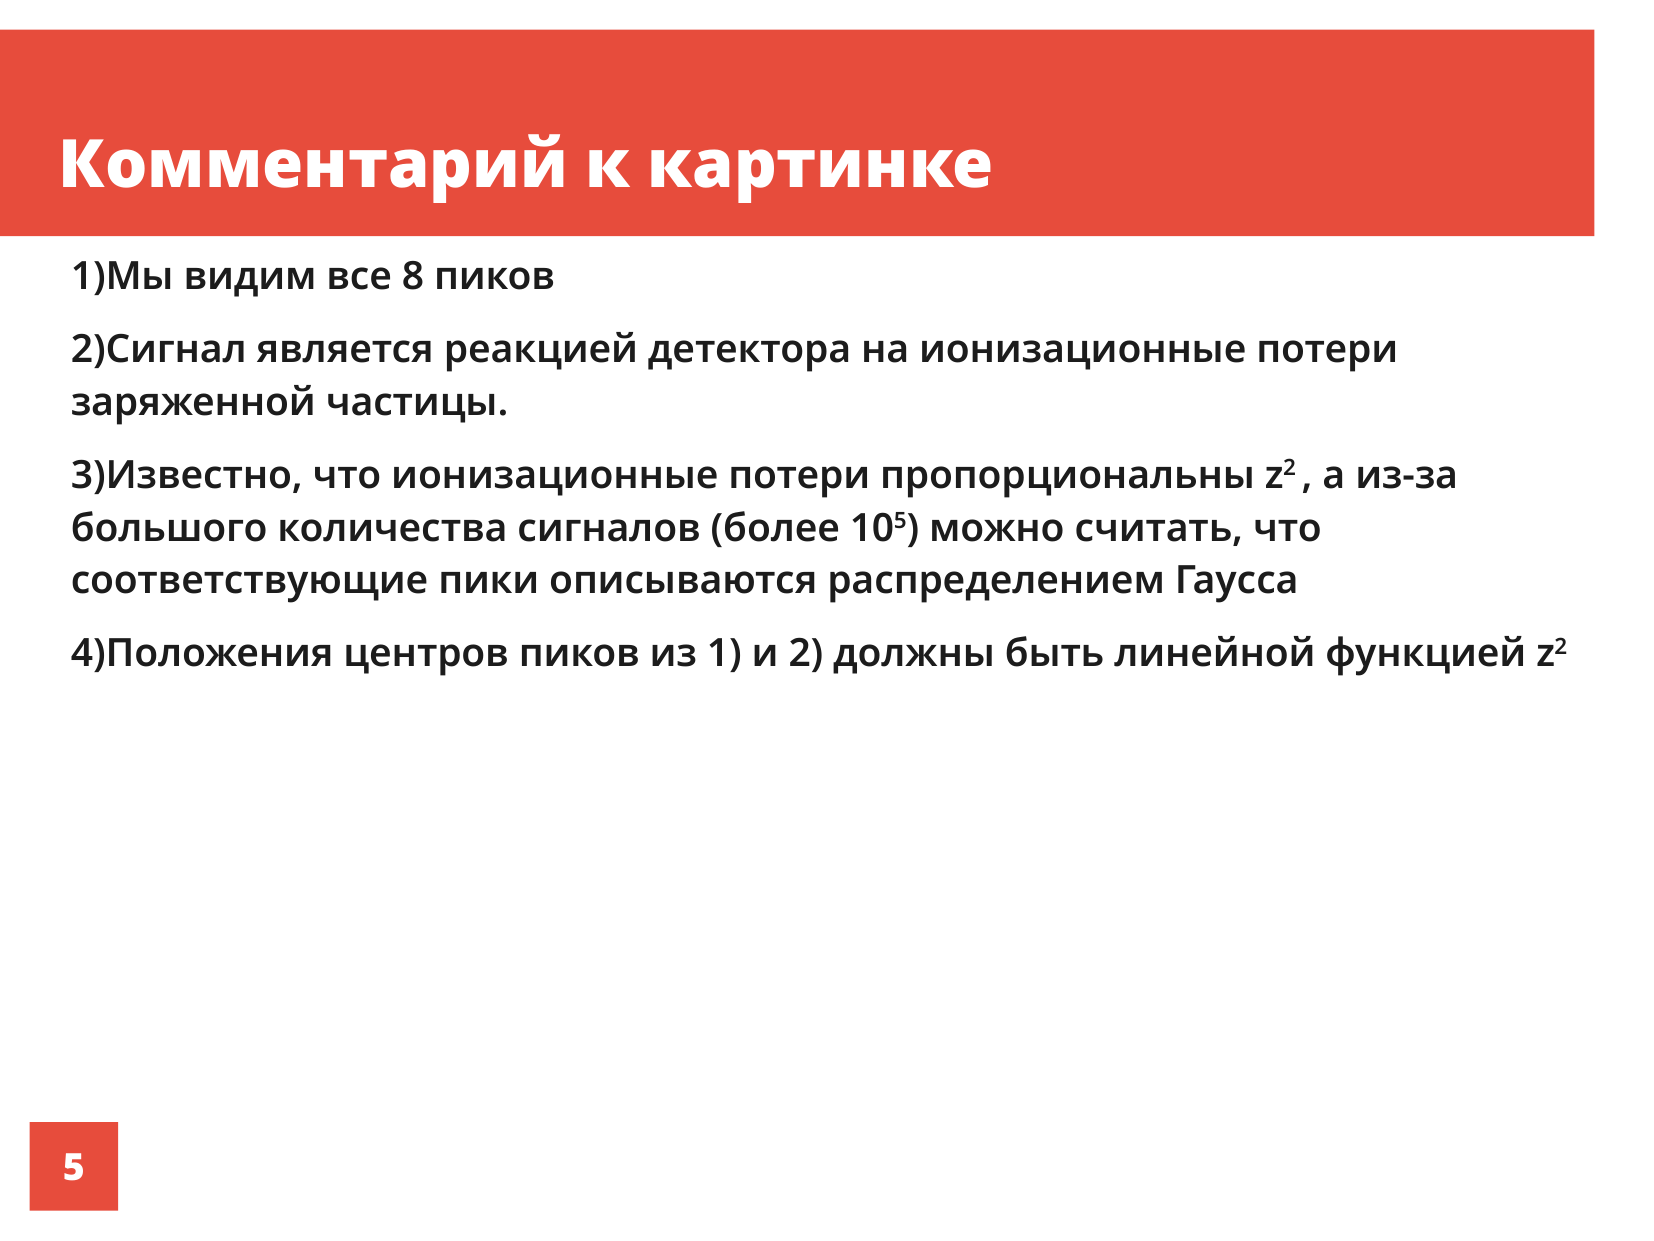

# Комментарий к картинке
1)Мы видим все 8 пиков
2)Сигнал является реакцией детектора на ионизационные потери заряженной частицы.
3)Известно, что ионизационные потери пропорциональны z2 , а из-за большого количества сигналов (более 105) можно считать, что соответствующие пики описываются распределением Гаусса
4)Положения центров пиков из 1) и 2) должны быть линейной функцией z2
5